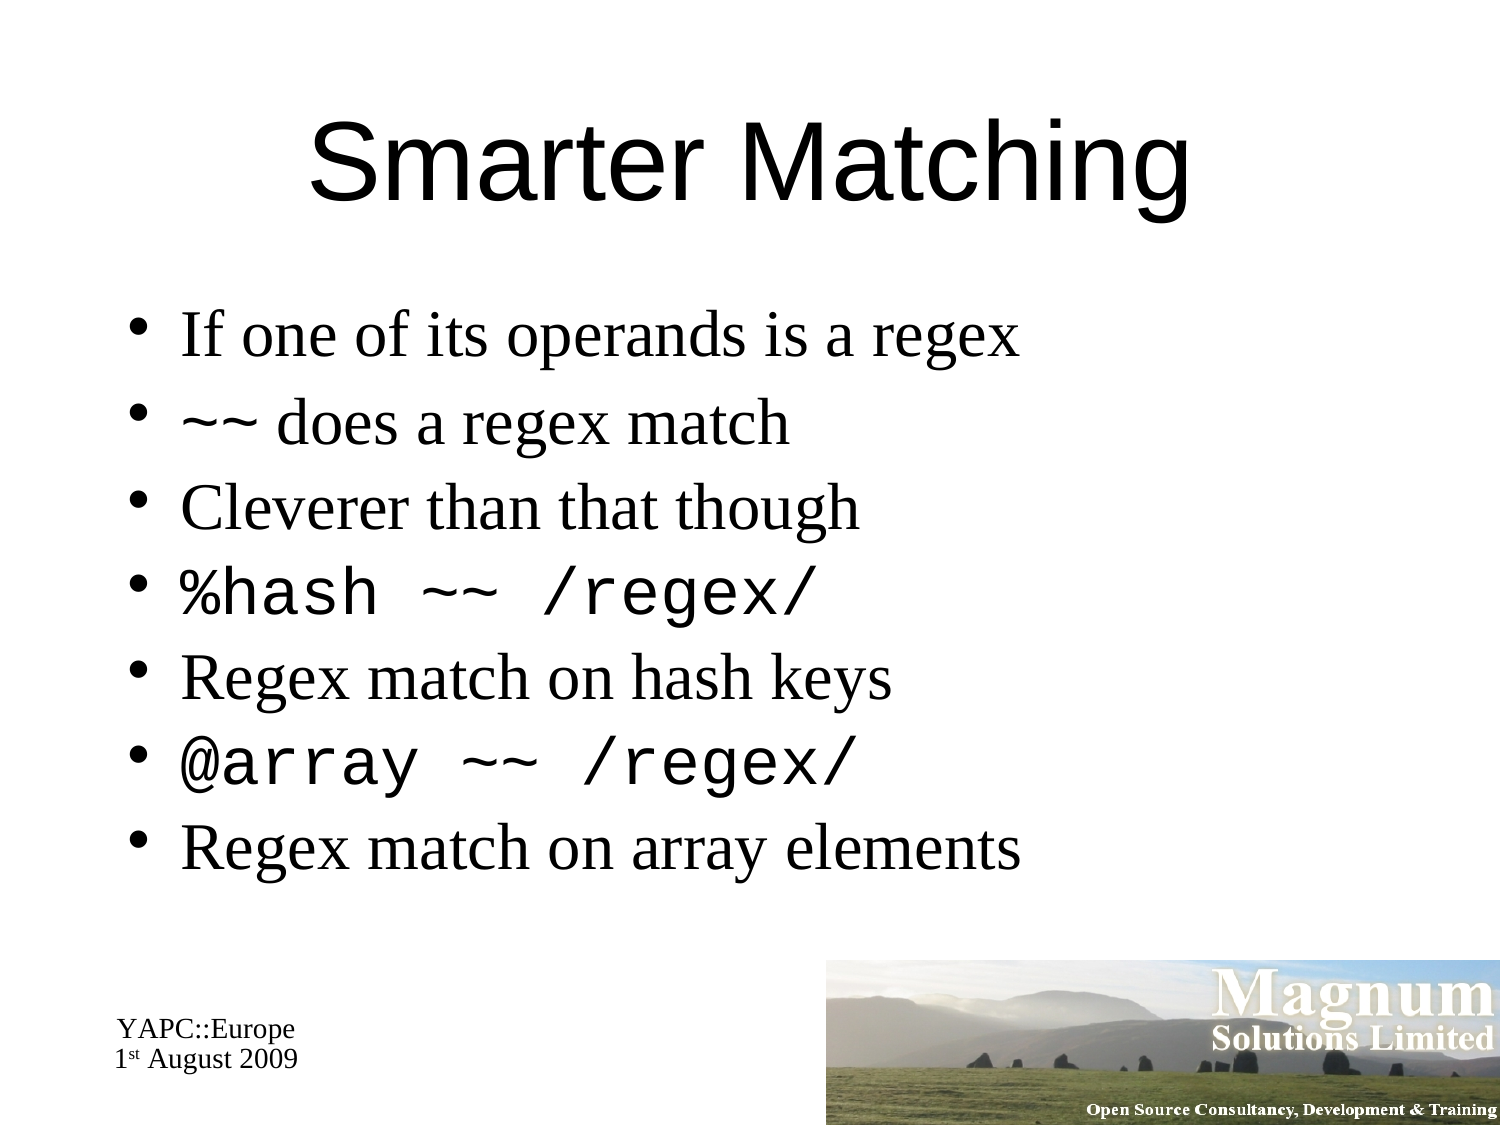

# Smarter Matching
If one of its operands is a regex
~~ does a regex match
Cleverer than that though
%hash ~~ /regex/
Regex match on hash keys
@array ~~ /regex/
Regex match on array elements
125